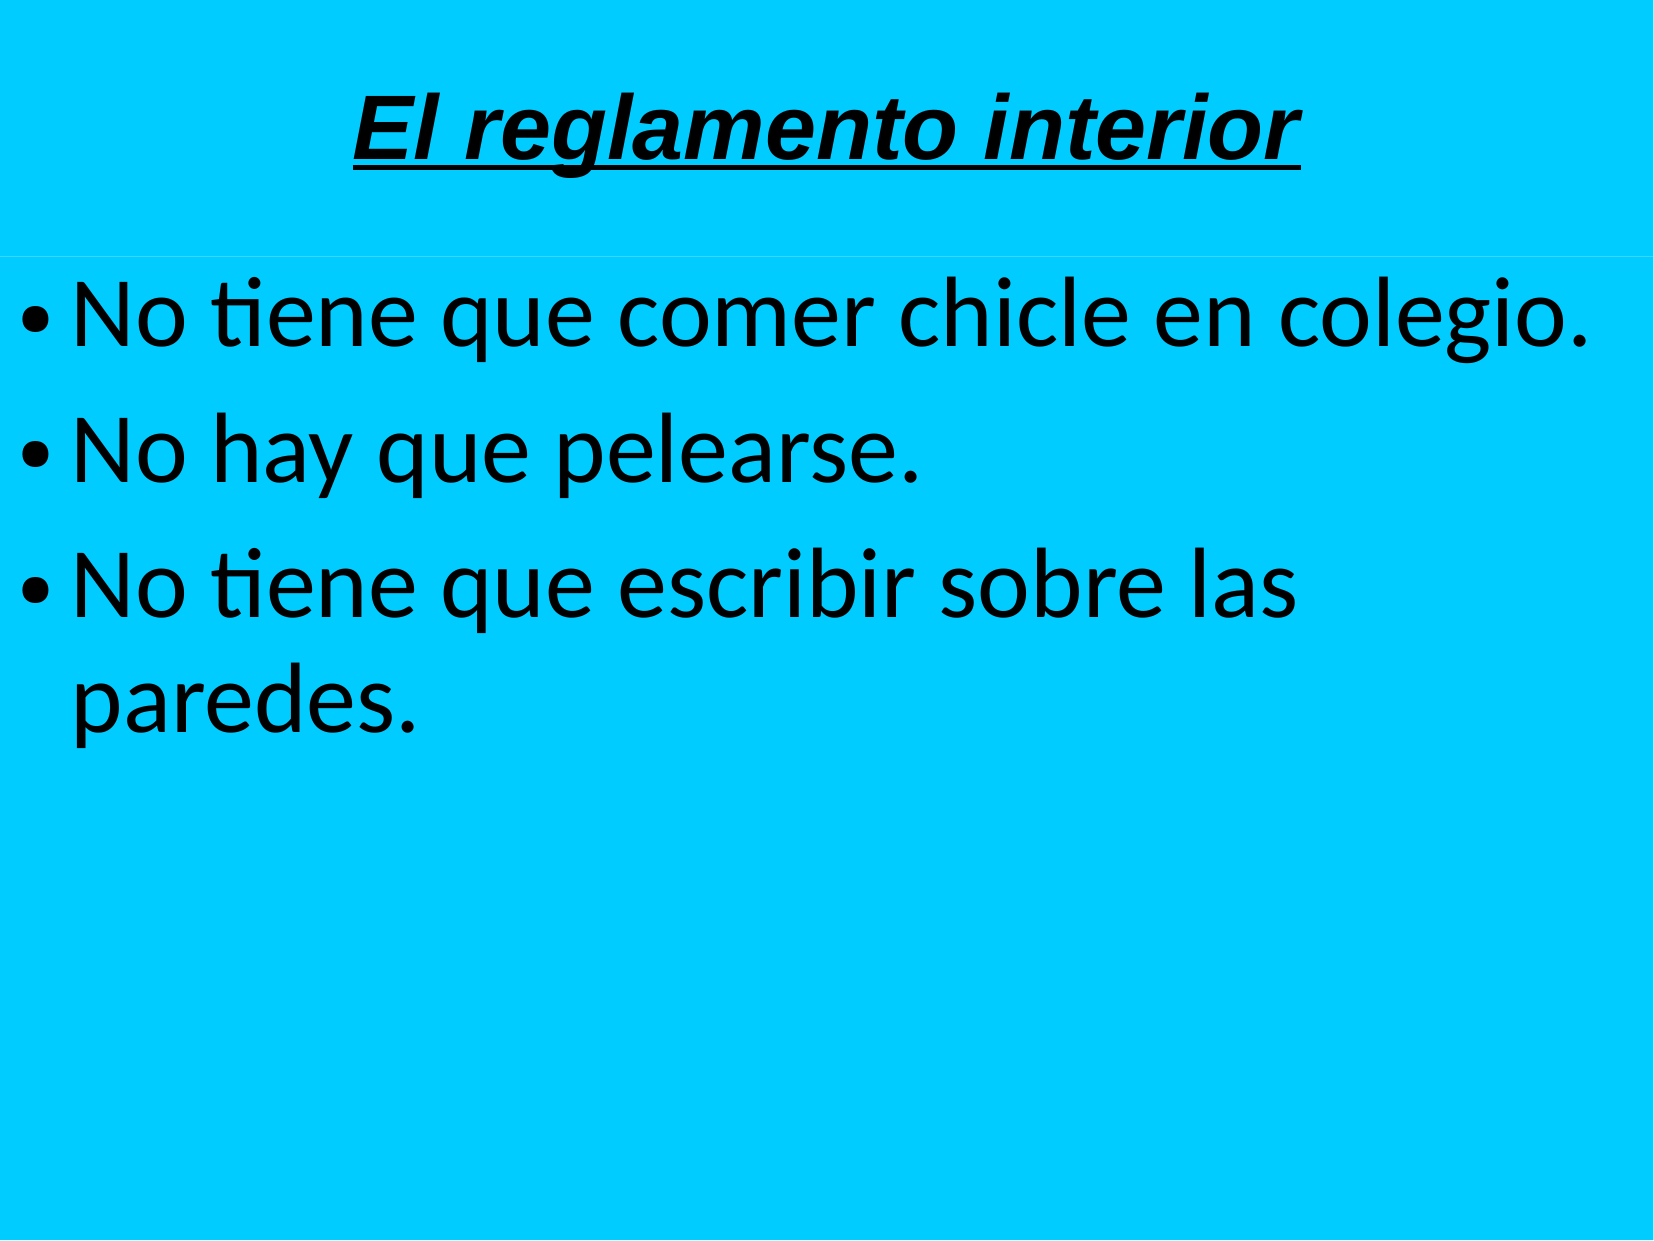

# El reglamento interior
No tiene que comer chicle en colegio.
No hay que pelearse.
No tiene que escribir sobre las paredes.